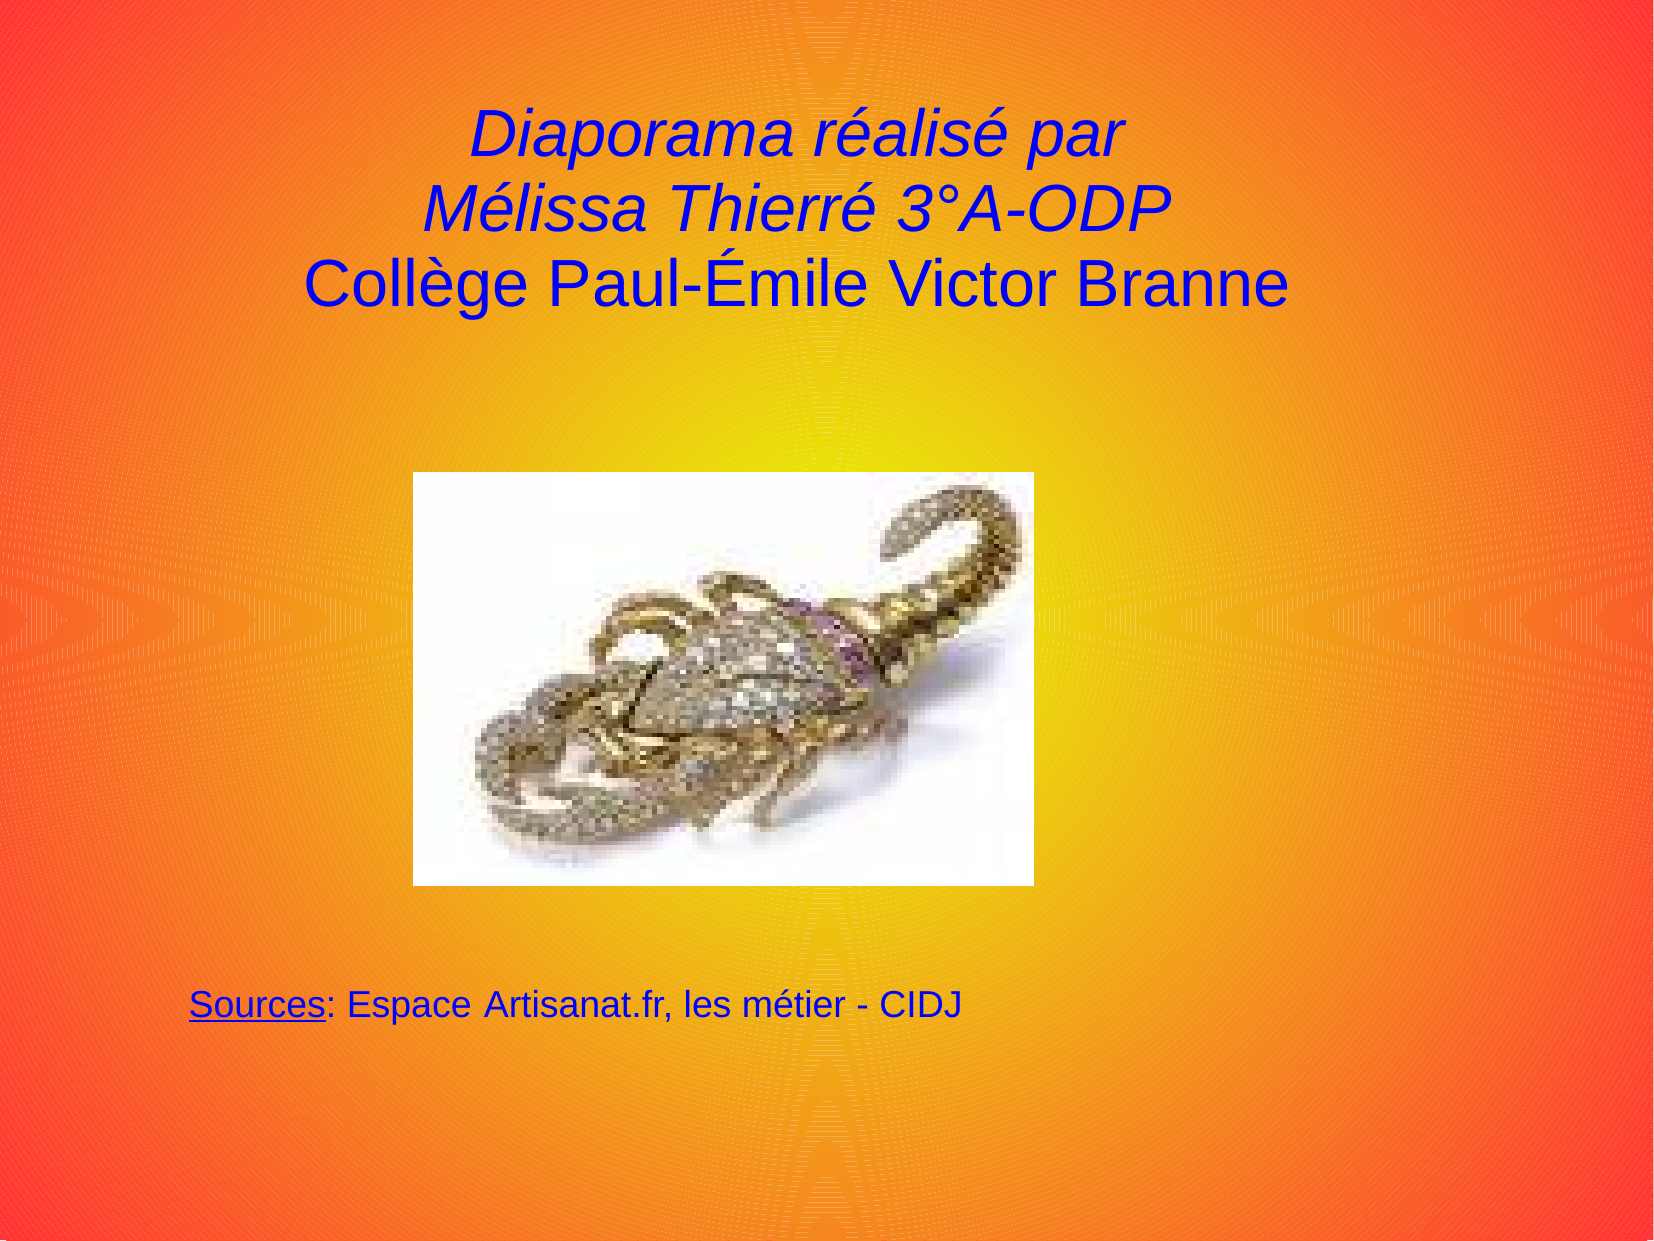

Diaporama réalisé par
Mélissa Thierré 3°A-ODP
Collège Paul-Émile Victor Branne
Sources: Espace 	Artisanat.fr, les métier - CIDJ